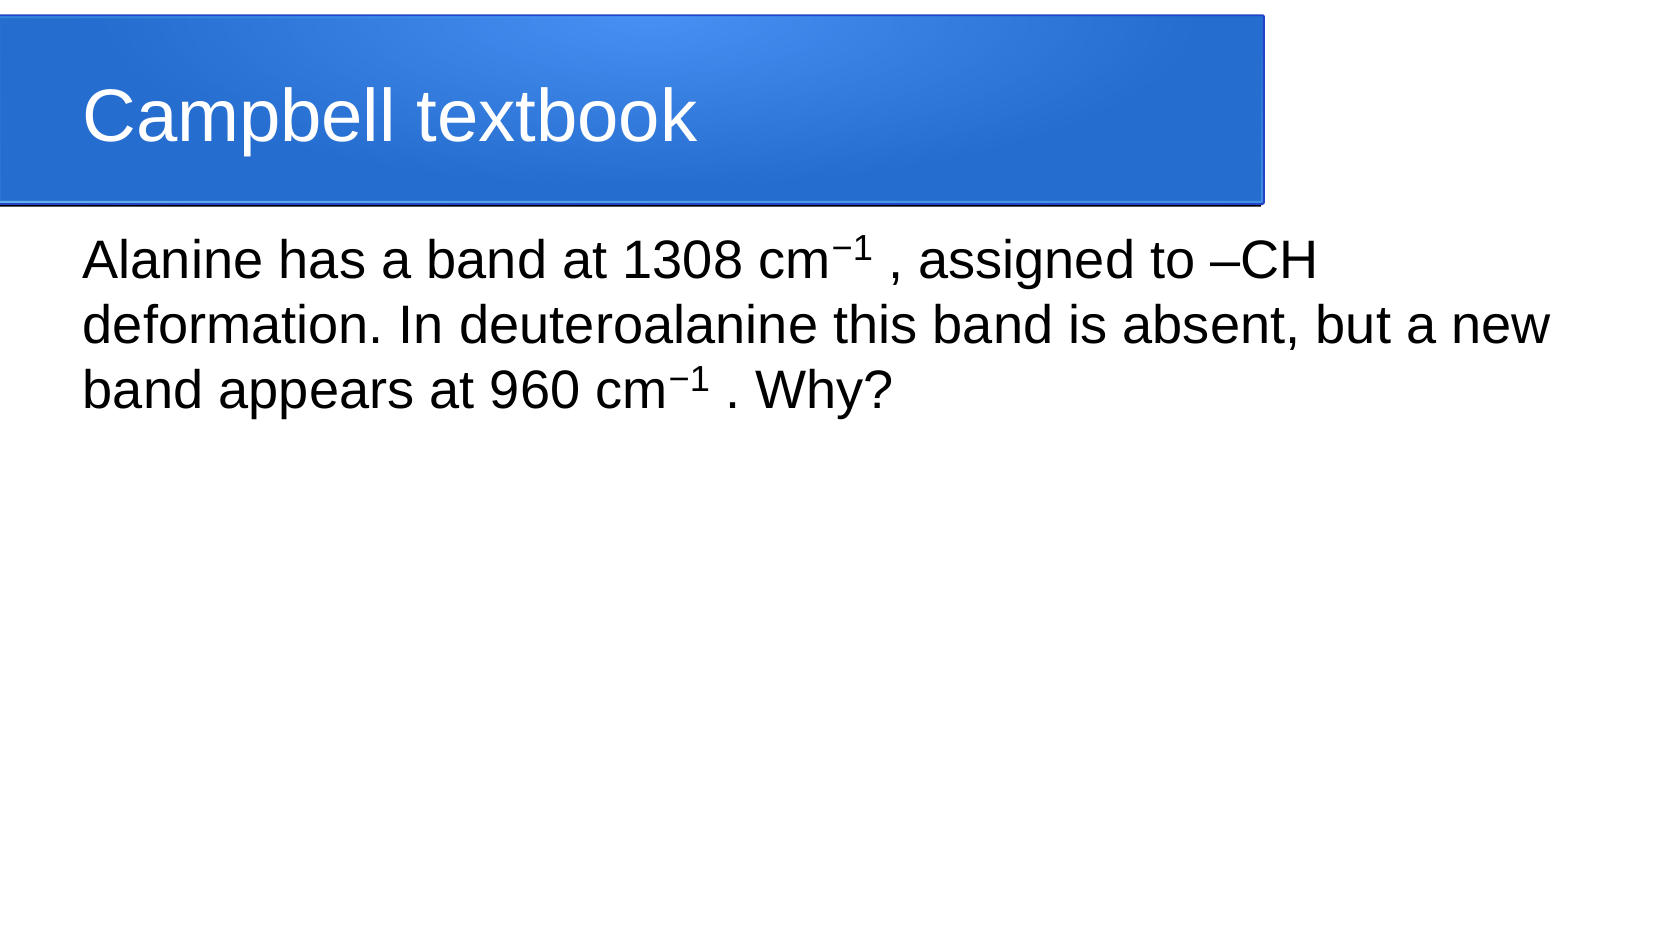

# Campbell textbook
Alanine has a band at 1308 cm−1 , assigned to –CH deformation. In deuteroalanine this band is absent, but a new band appears at 960 cm−1 . Why?